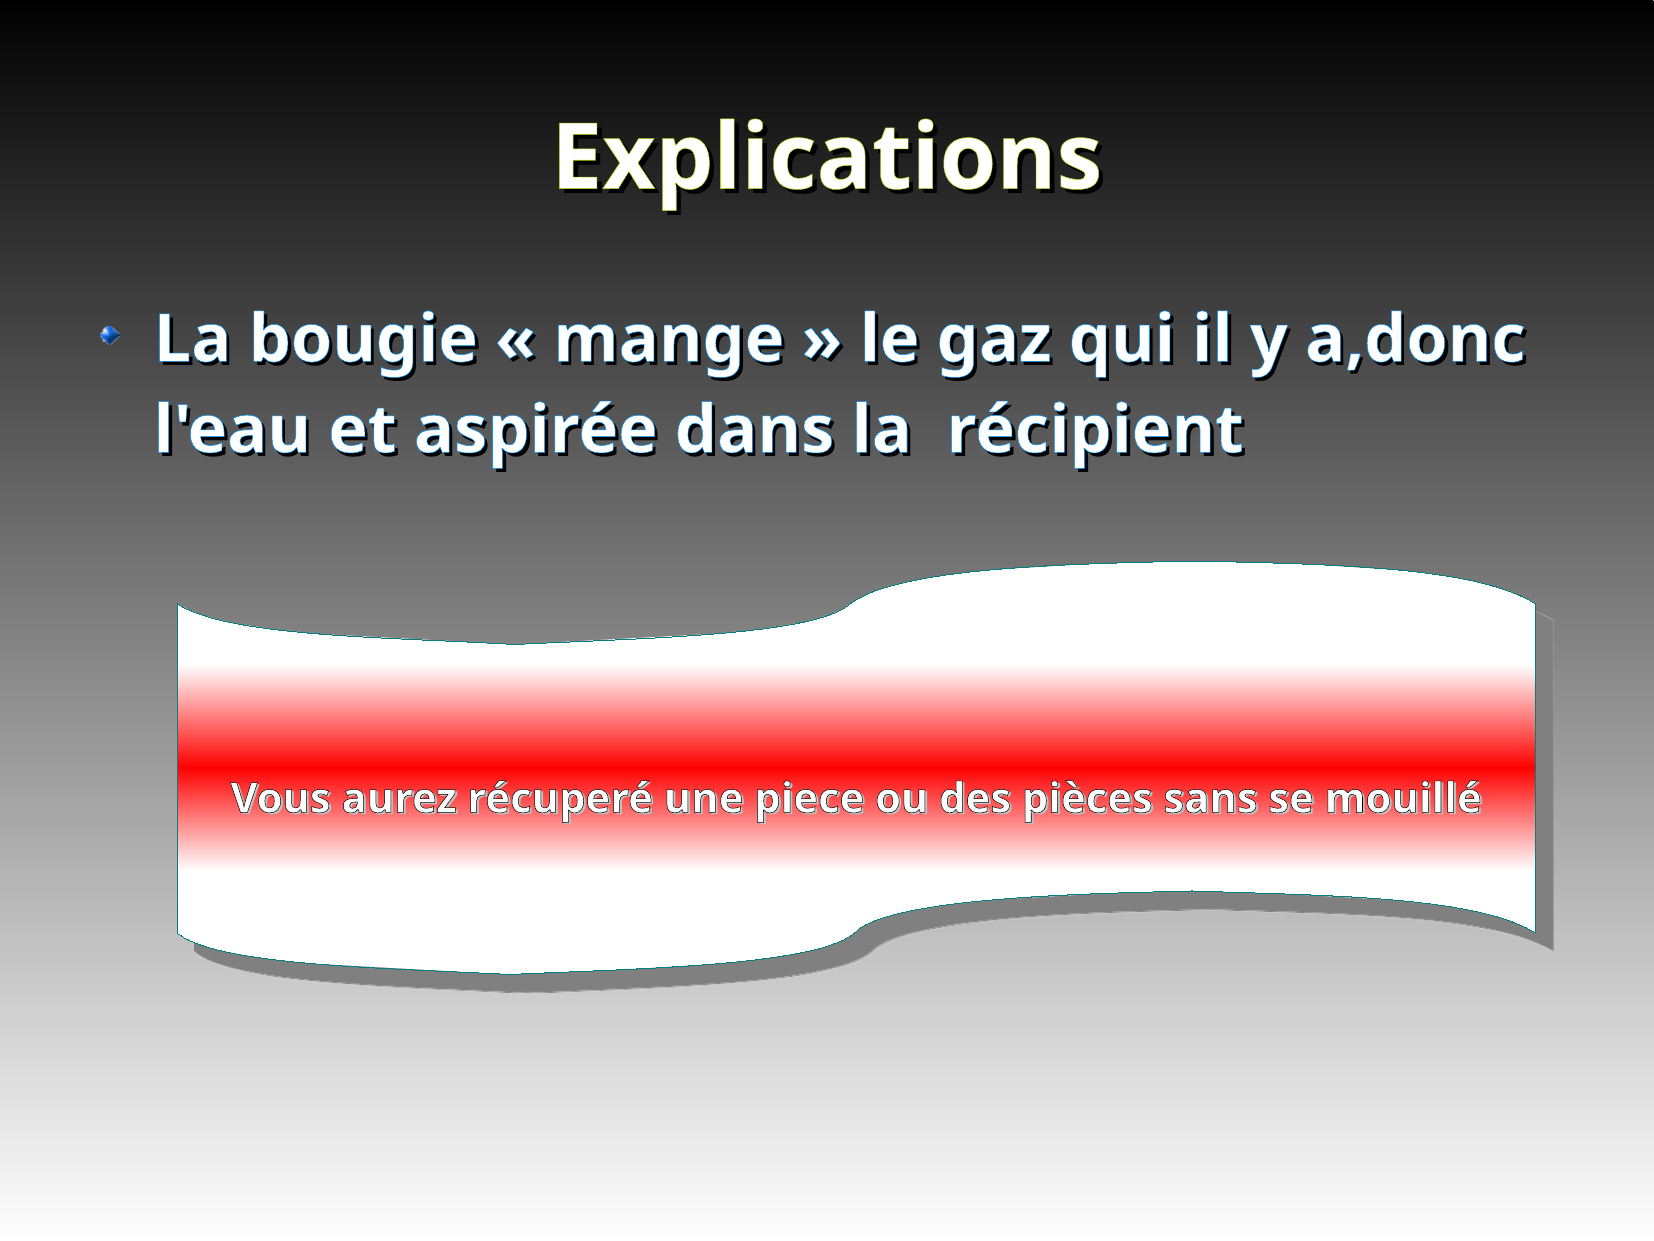

# Explications
La bougie « mange » le gaz qui il y a,donc l'eau et aspirée dans la récipient
Vous aurez récuperé une piece ou des pièces sans se mouillé